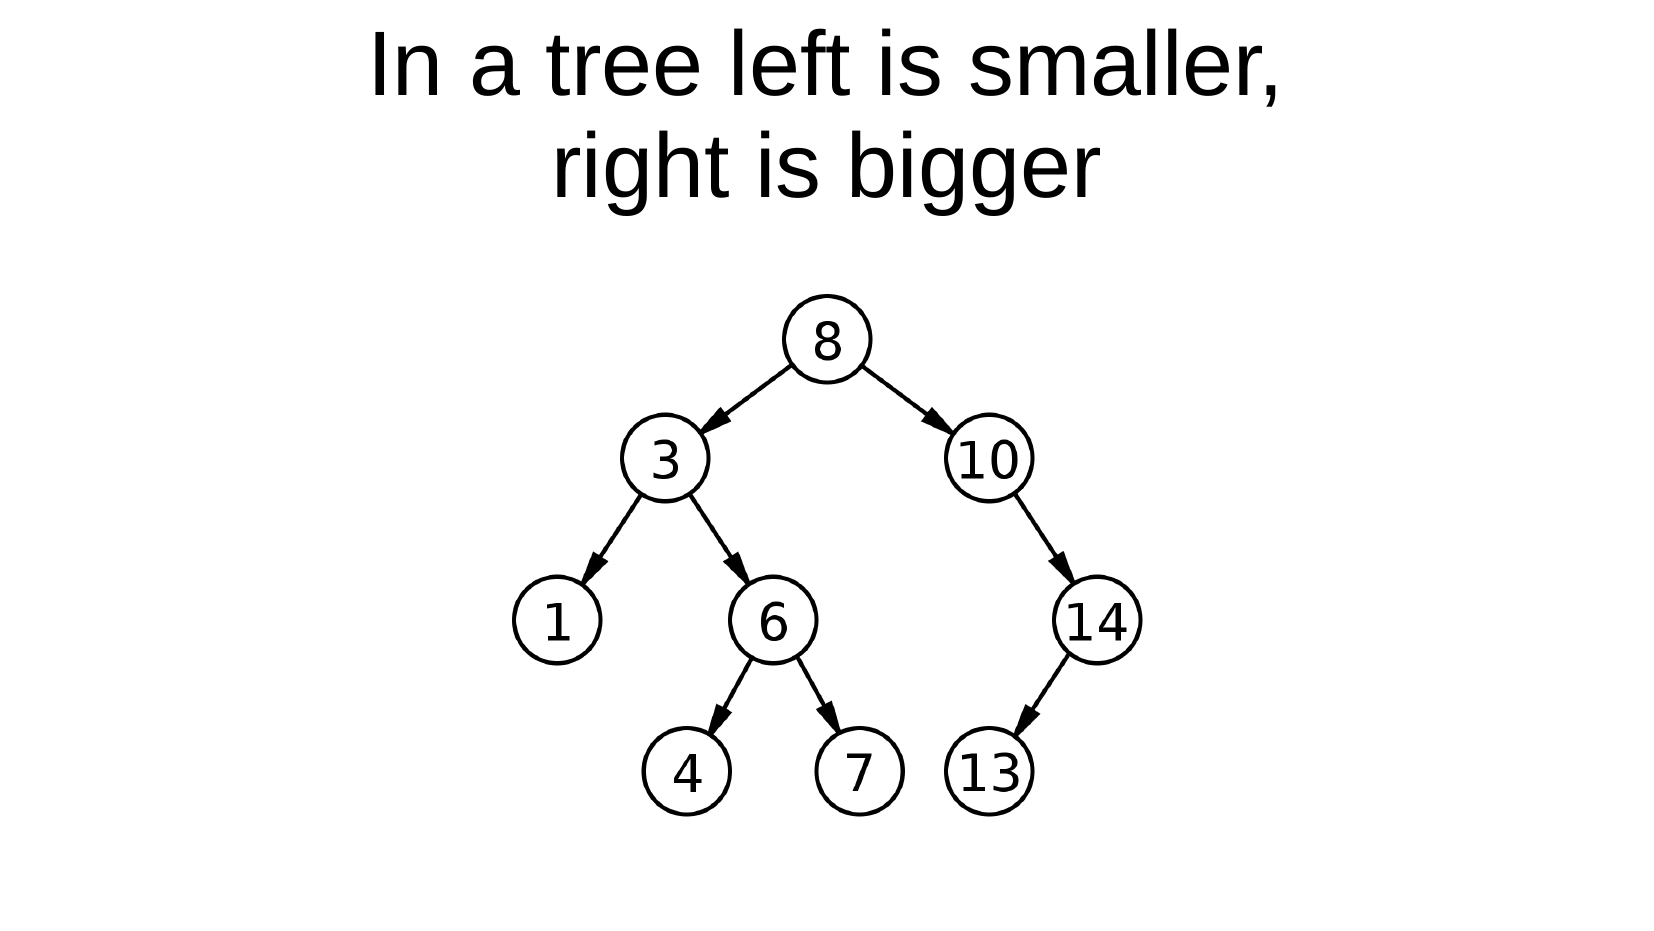

# In a tree left is smaller, right is bigger